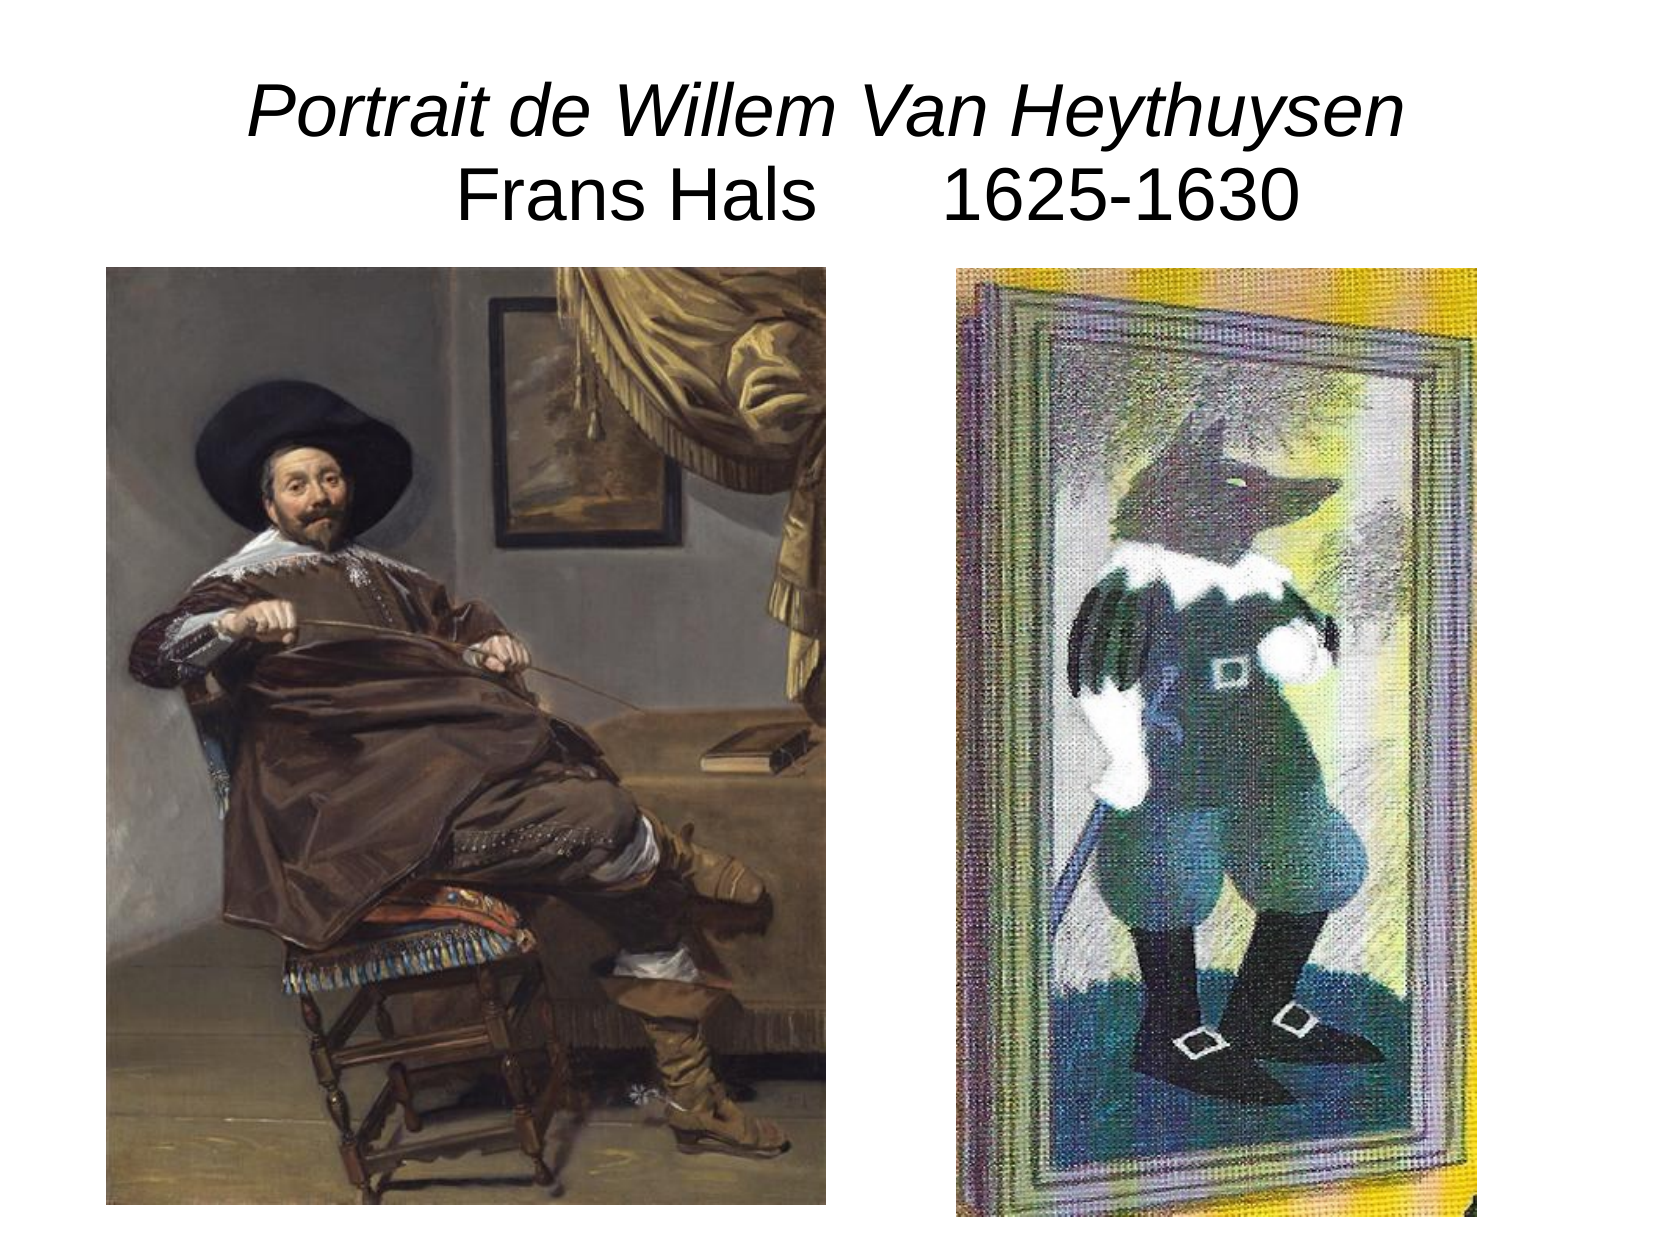

# Portrait de Willem Van Heythuysen Frans Hals 1625-1630